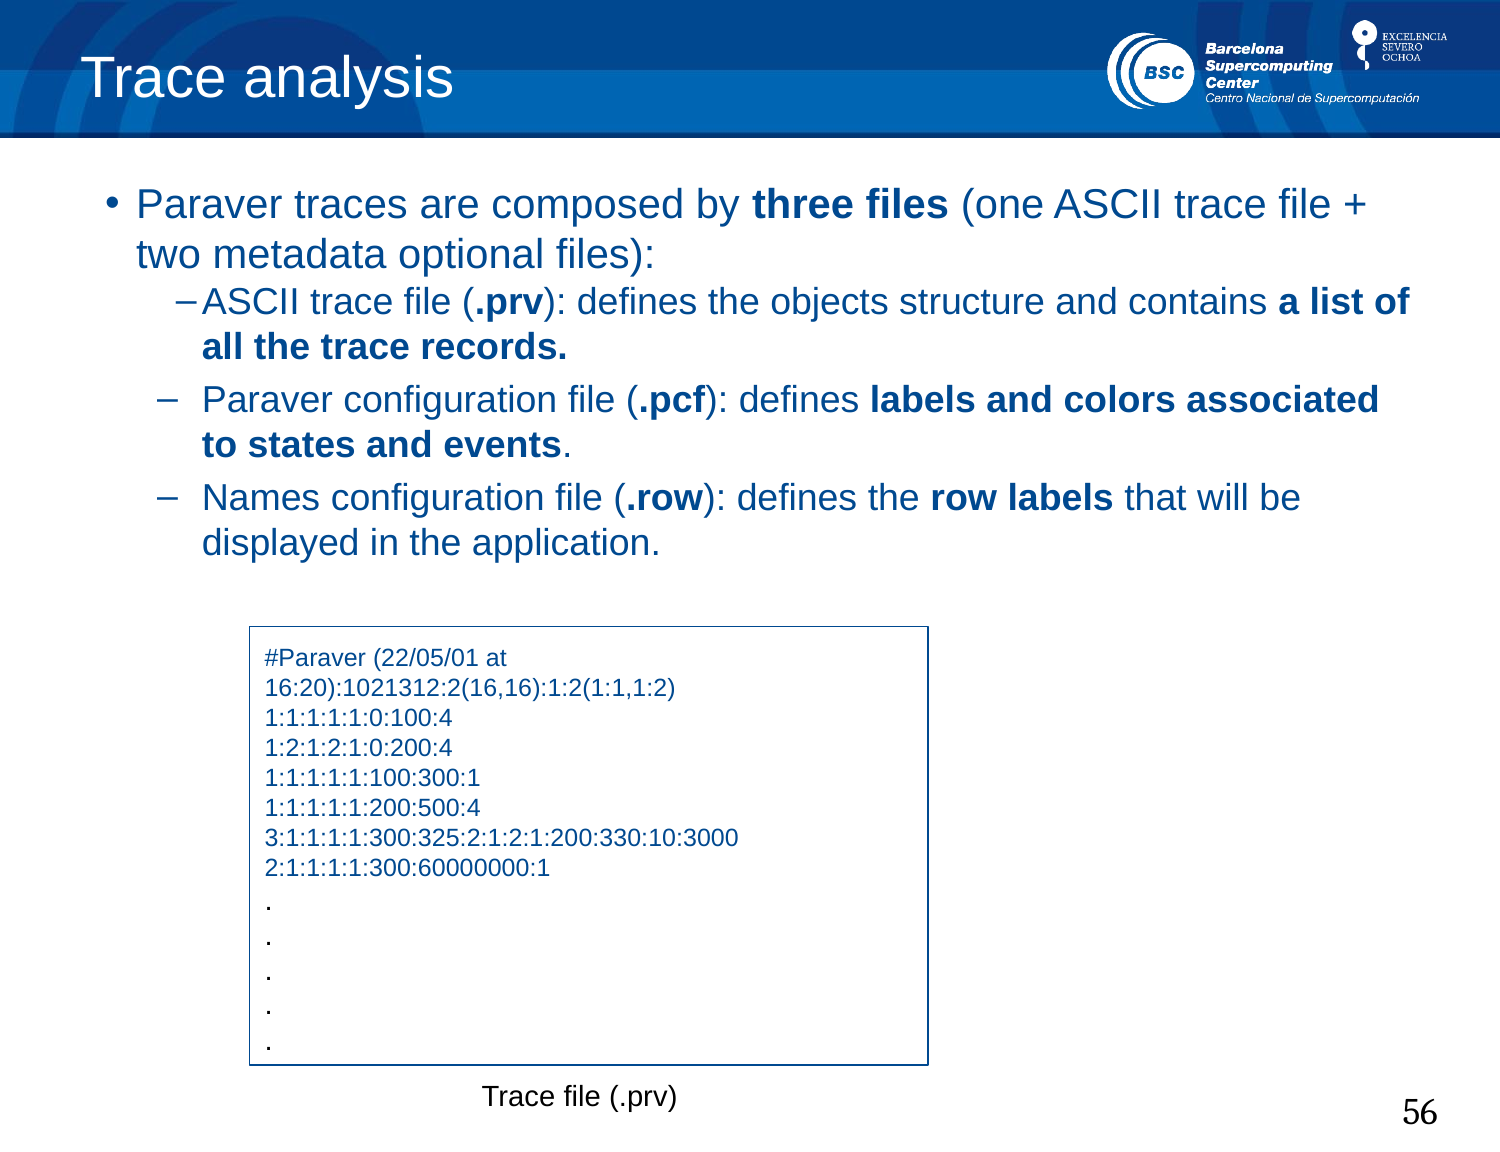

# Trace analysis
Paraver traces are composed by three files (one ASCII trace file + two metadata optional files):
ASCII trace file (.prv): defines the objects structure and contains a list of all the trace records.
Paraver configuration file (.pcf): defines labels and colors associated to states and events.
Names configuration file (.row): defines the row labels that will be displayed in the application.
#Paraver (22/05/01 at 16:20):1021312:2(16,16):1:2(1:1,1:2)
1:1:1:1:1:0:100:4
1:2:1:2:1:0:200:4
1:1:1:1:1:100:300:1
1:1:1:1:1:200:500:4
3:1:1:1:1:300:325:2:1:2:1:200:330:10:3000 2:1:1:1:1:300:60000000:1
.
.
.
.
.
Trace file (.prv)